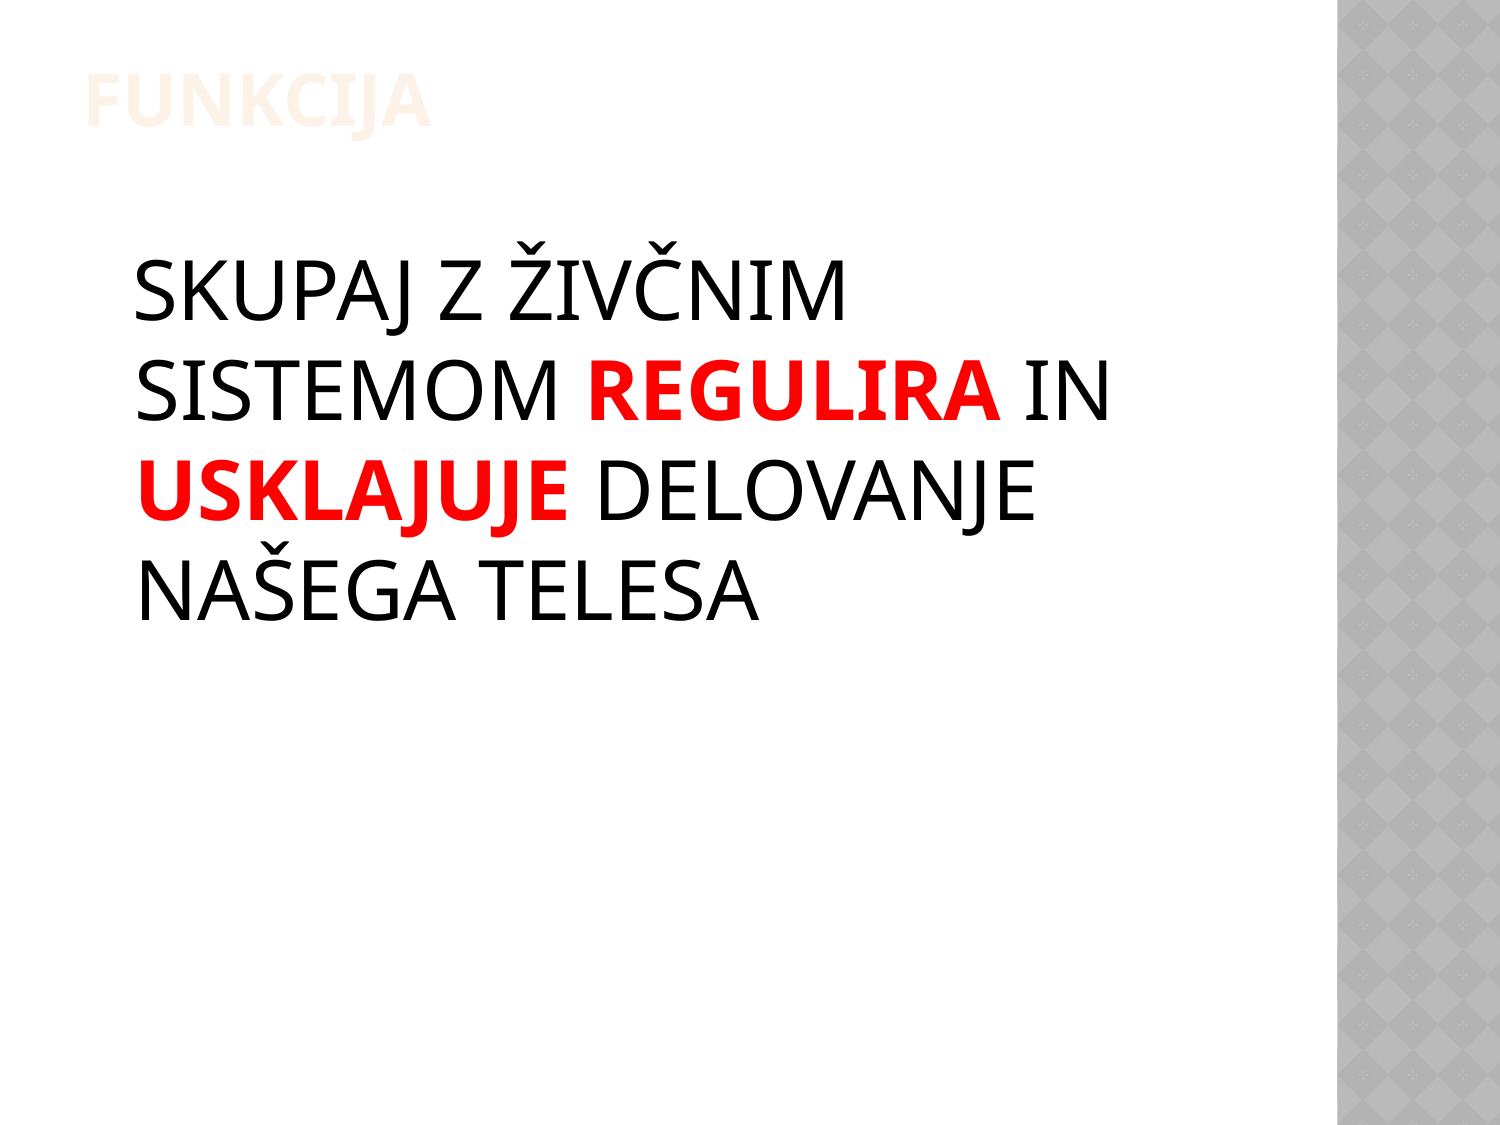

# funkcija
 SKUPAJ Z ŽIVČNIM SISTEMOM REGULIRA IN USKLAJUJE DELOVANJE NAŠEGA TELESA